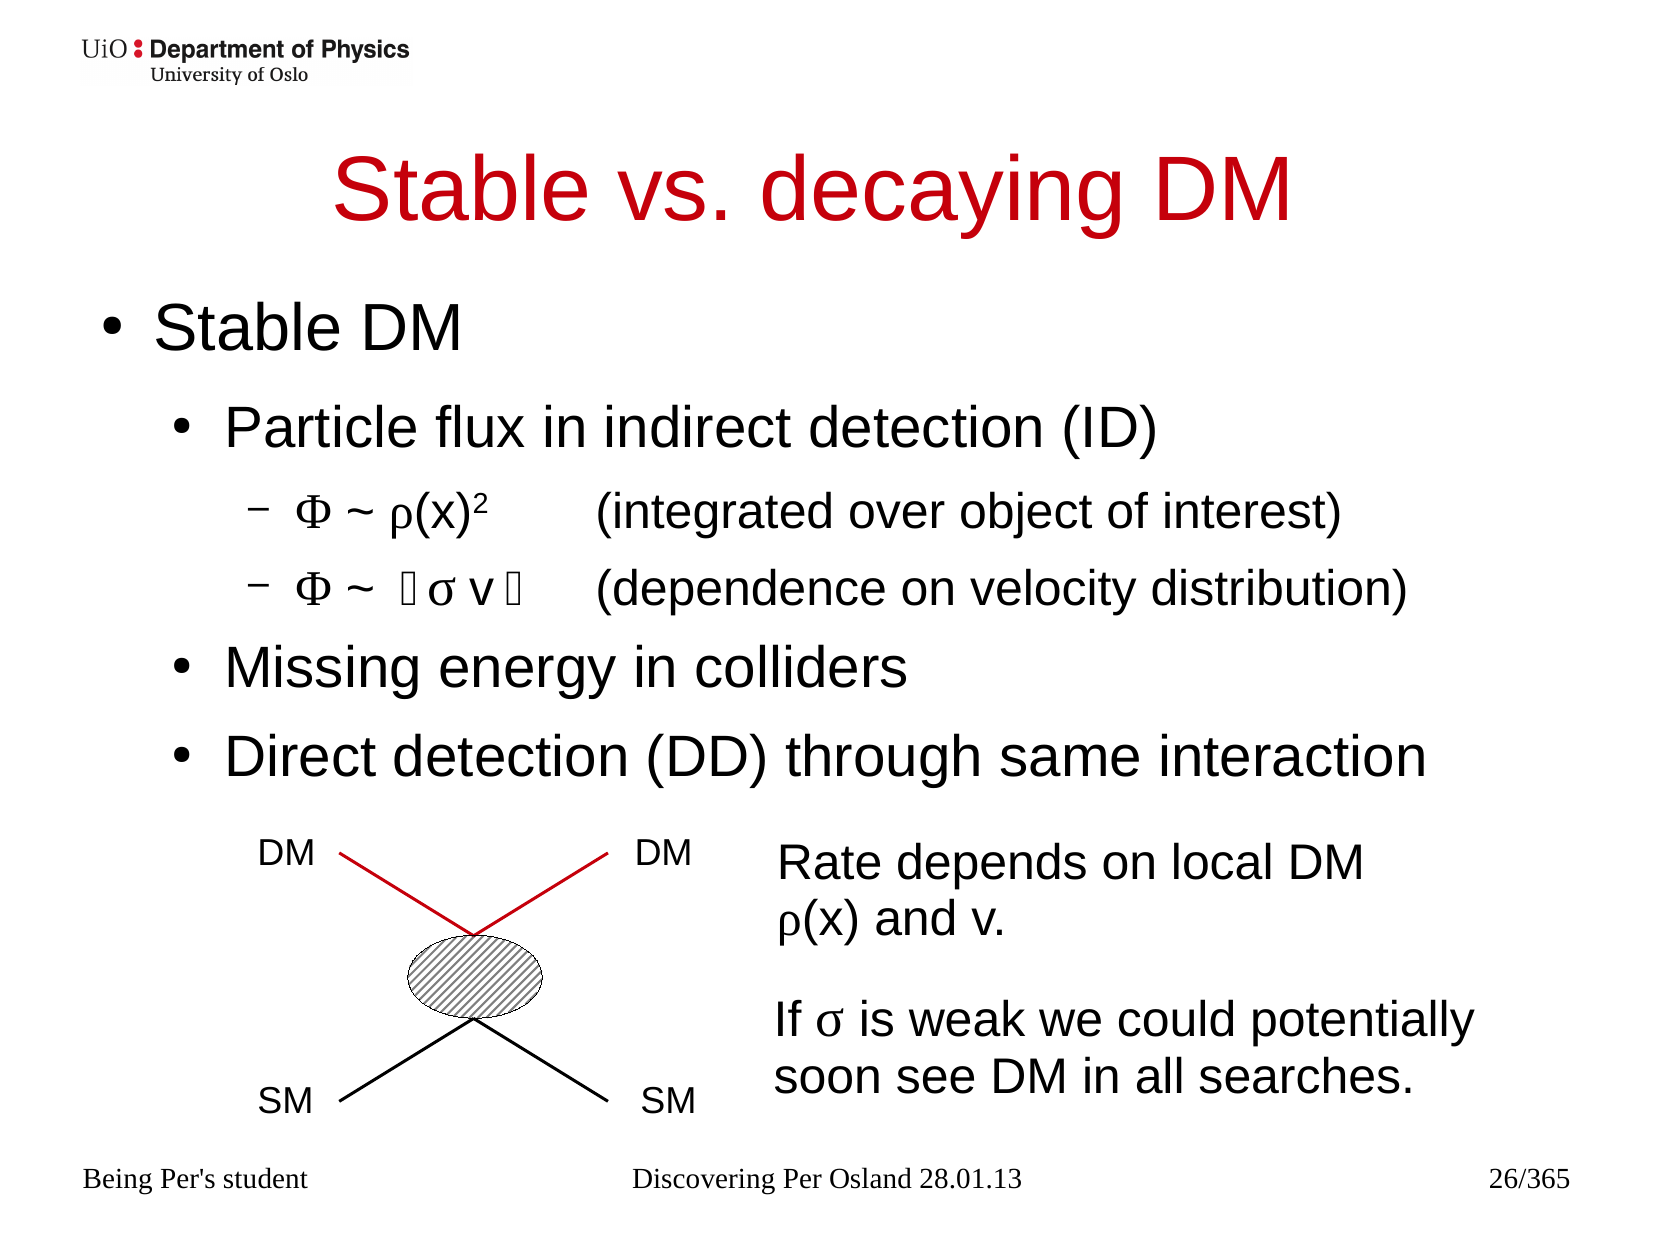

# Stable vs. decaying DM
Stable DM
Particle flux in indirect detection (ID)
Φ ~ ρ(x)2 		(integrated over object of interest)
Φ ~ 〈σ v〉 	(dependence on velocity distribution)
Missing energy in colliders
Direct detection (DD) through same interaction
DM
DM
SM
SM
Rate depends on local DM ρ(x) and v.
If σ is weak we could potentially soon see DM in all searches.
Being Per's student
Discovering Per Osland 28.01.13
26